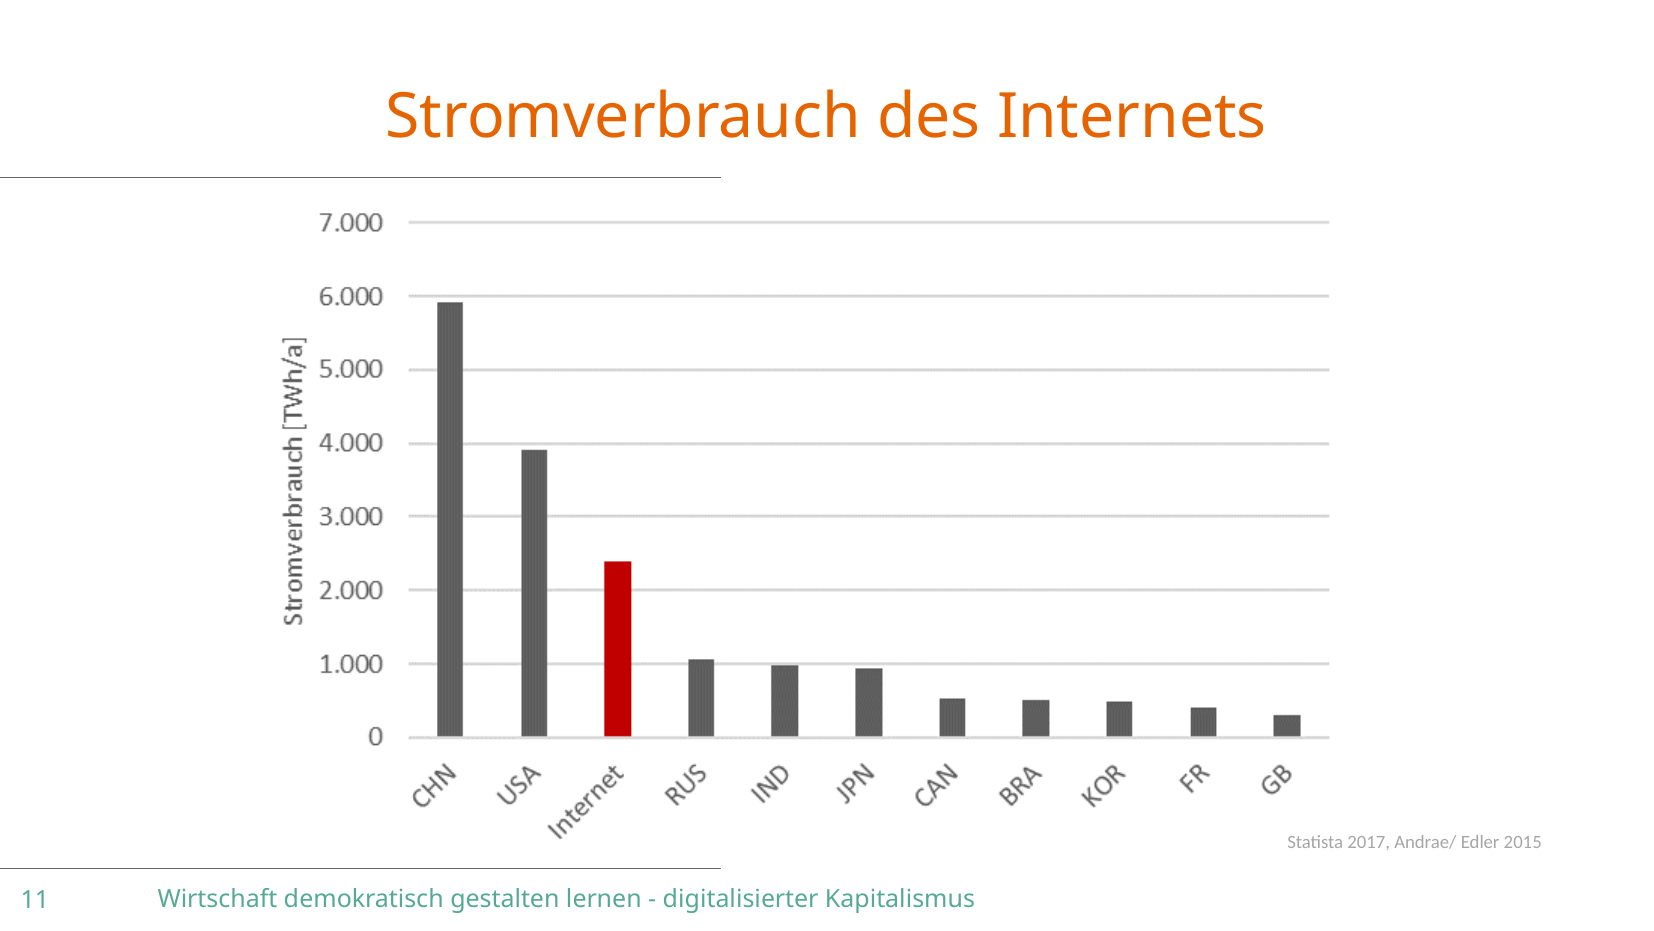

# Stromverbrauch des Internets
Statista 2017, Andrae/ Edler 2015